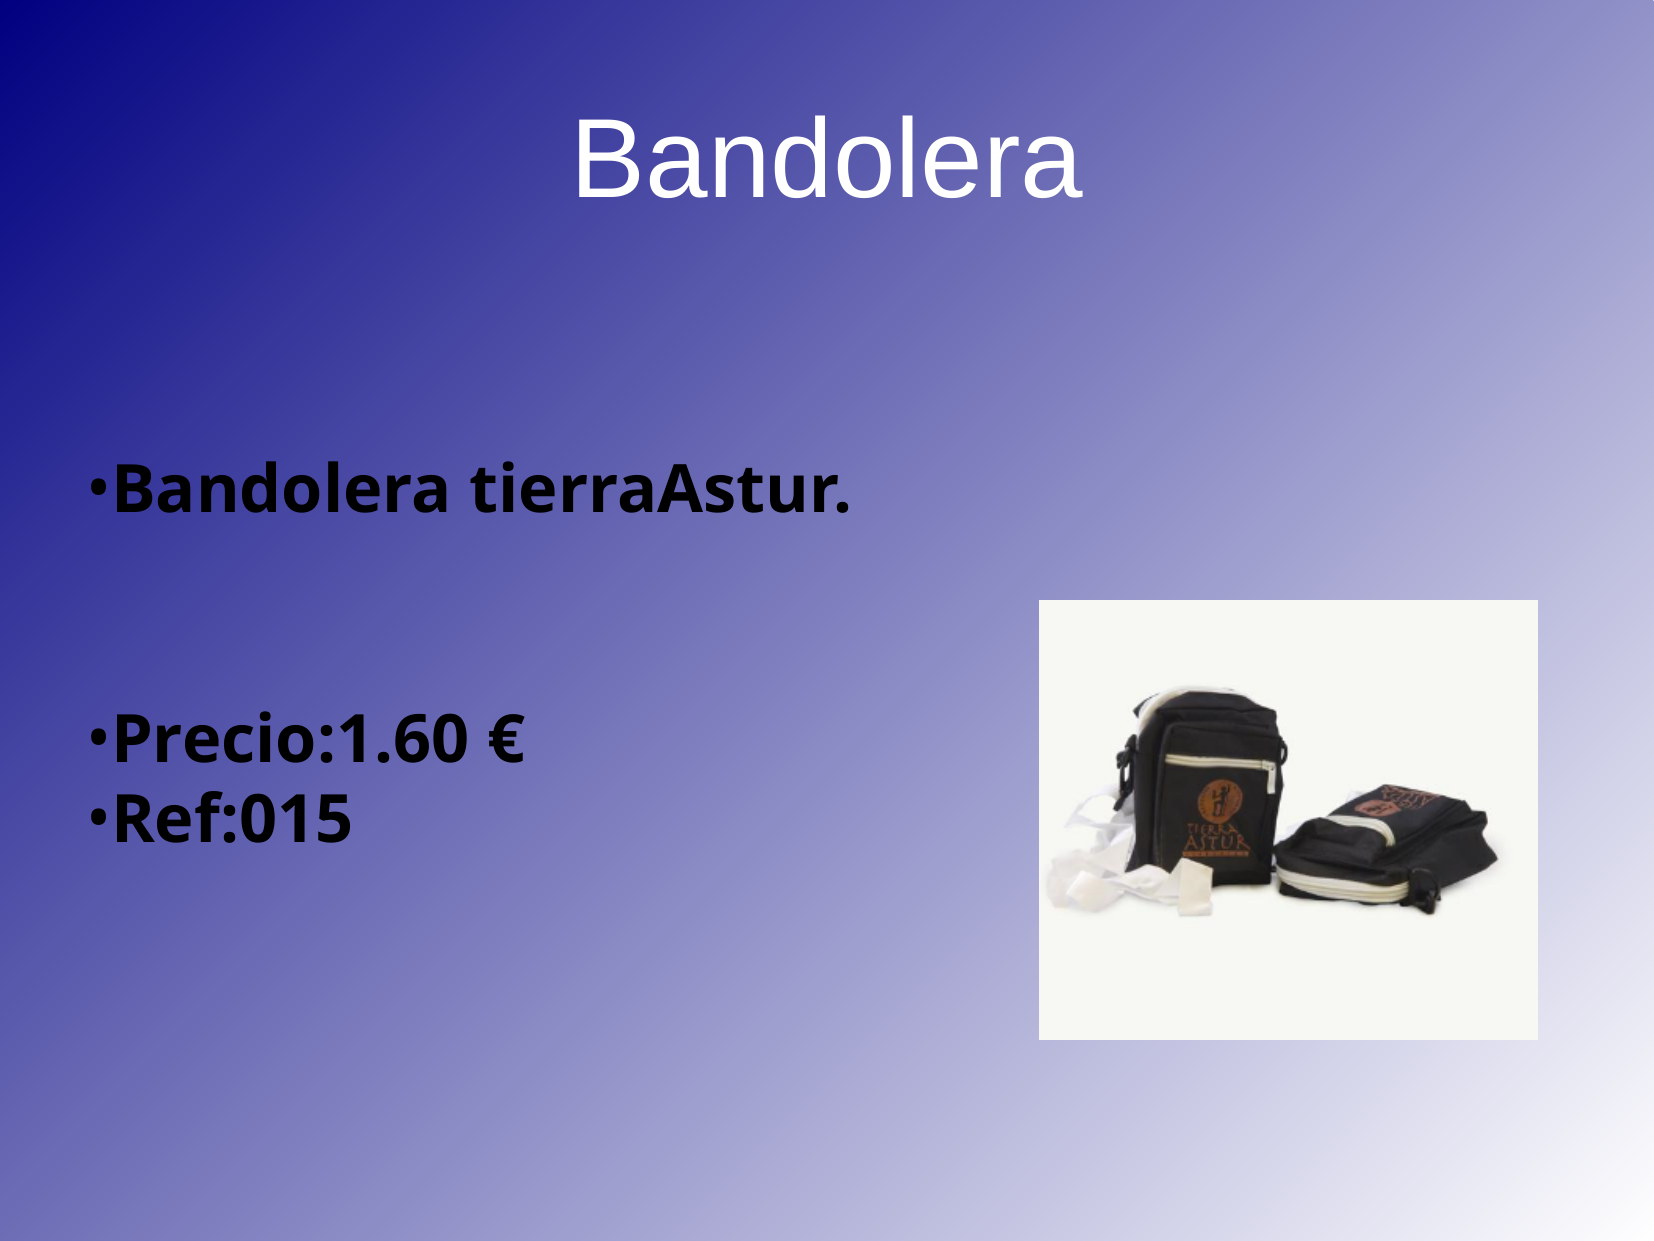

# Bandolera
Bandolera tierraAstur.
Precio:1.60 €
Ref:015